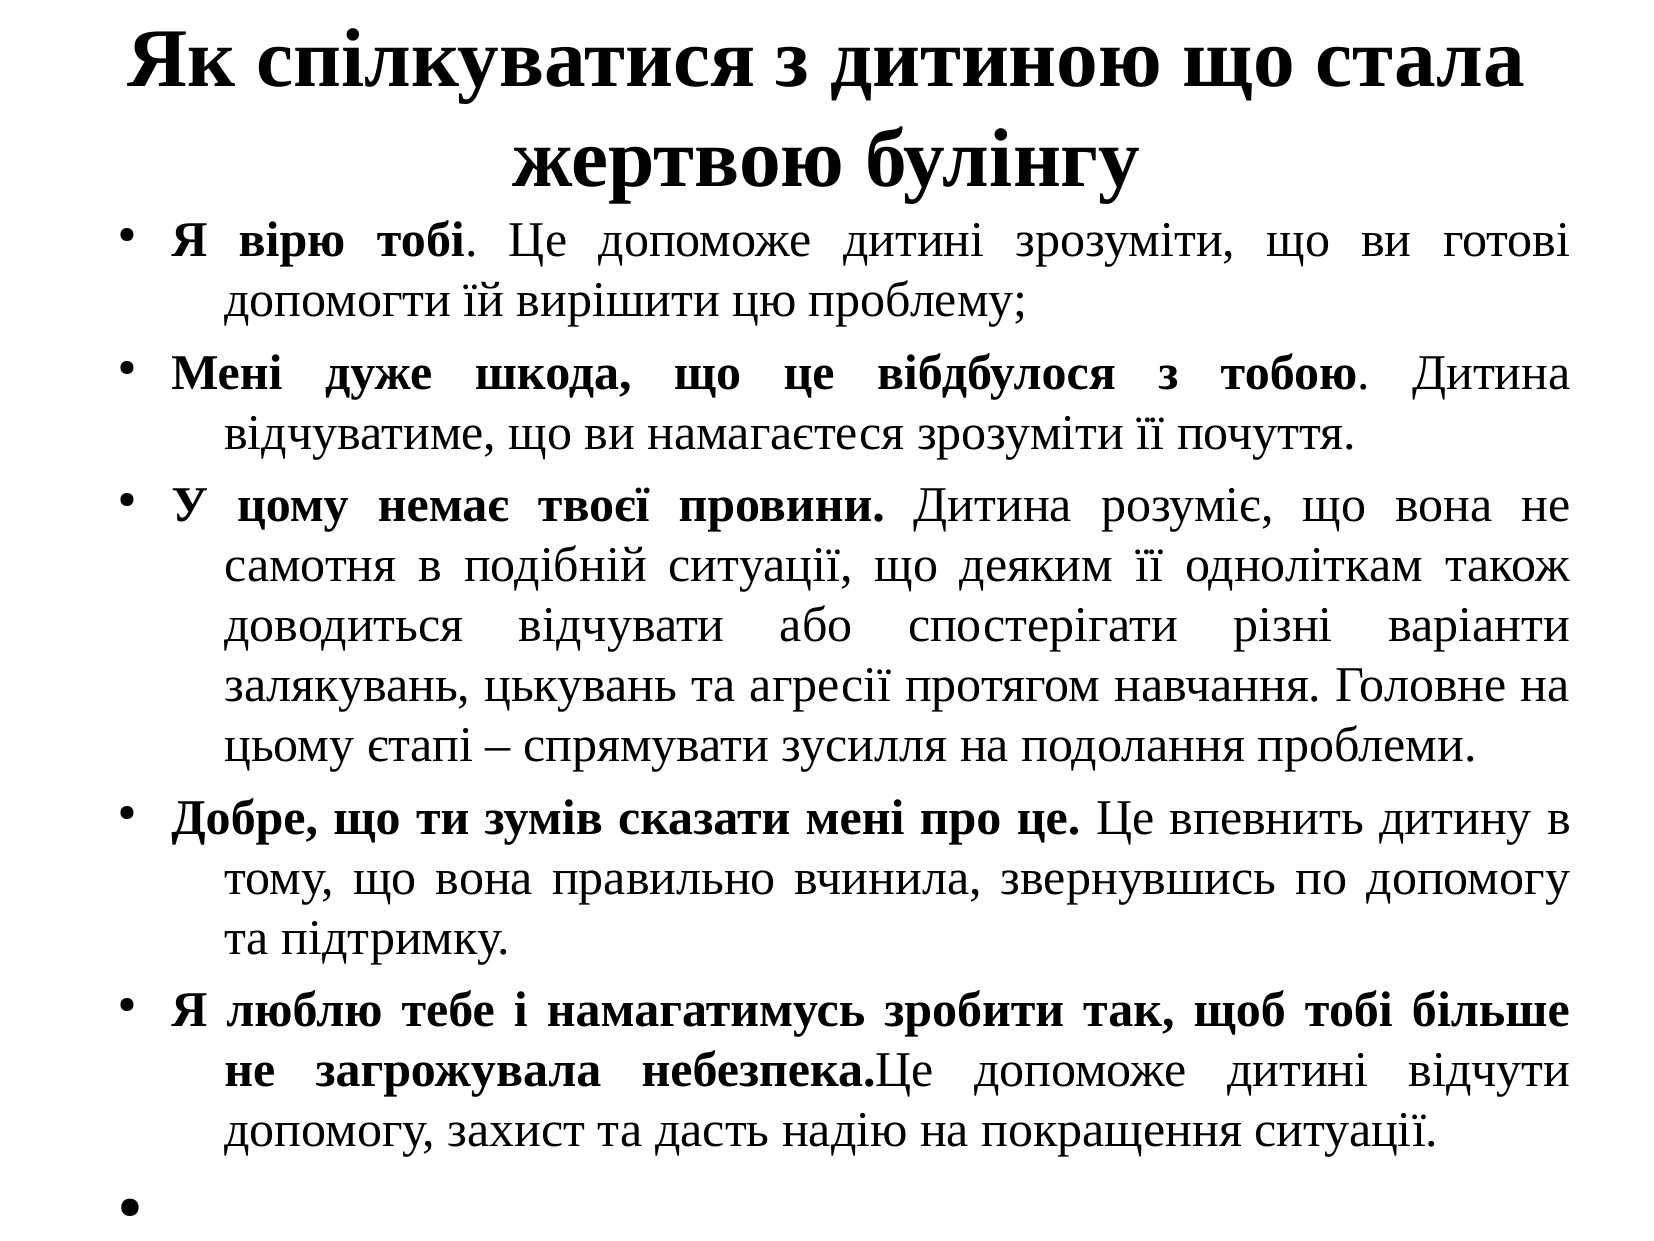

# Як спілкуватися з дитиною що стала жертвою булінгу
Я вірю тобі. Це допоможе дитині зрозуміти, що ви готові допомогти їй вирішити цю проблему;
Мені дуже шкода, що це вібдбулося з тобою. Дитина відчуватиме, що ви намагаєтеся зрозуміти її почуття.
У цому немає твоєї провини. Дитина розуміє, що вона не самотня в подібній ситуації, що деяким її одноліткам також доводиться відчувати або спостерігати різні варіанти залякувань, цькувань та агресії протягом навчання. Головне на цьому єтапі – спрямувати зусилля на подолання проблеми.
Добре, що ти зумів сказати мені про це. Це впевнить дитину в тому, що вона правильно вчинила, звернувшись по допомогу та підтримку.
Я люблю тебе і намагатимусь зробити так, щоб тобі більше не загрожувала небезпека.Це допоможе дитині відчути допомогу, захист та дасть надію на покращення ситуації.